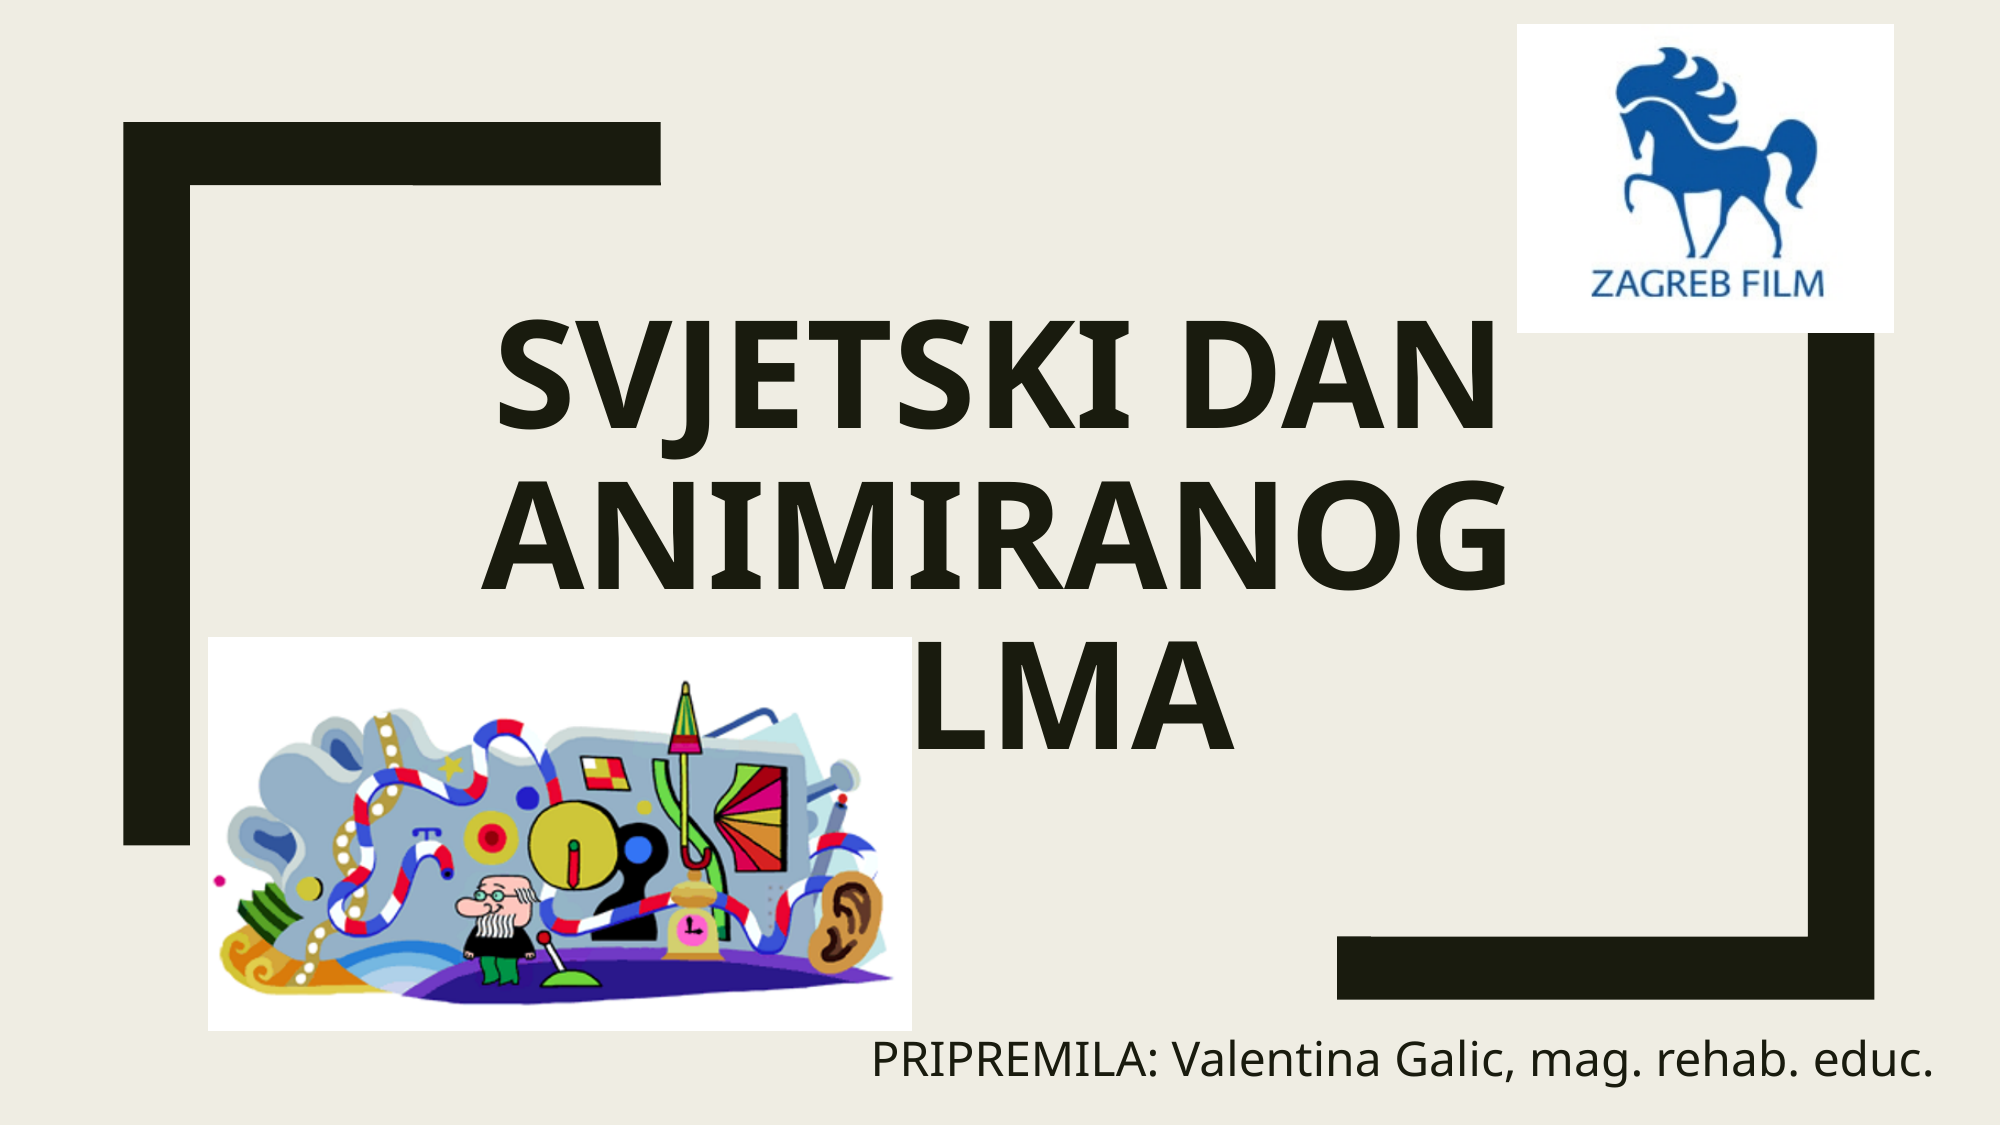

# SVJETSKI DAN ANIMIRANOG FILMA
PRIPREMILA: Valentina Galic, mag. rehab. educ.